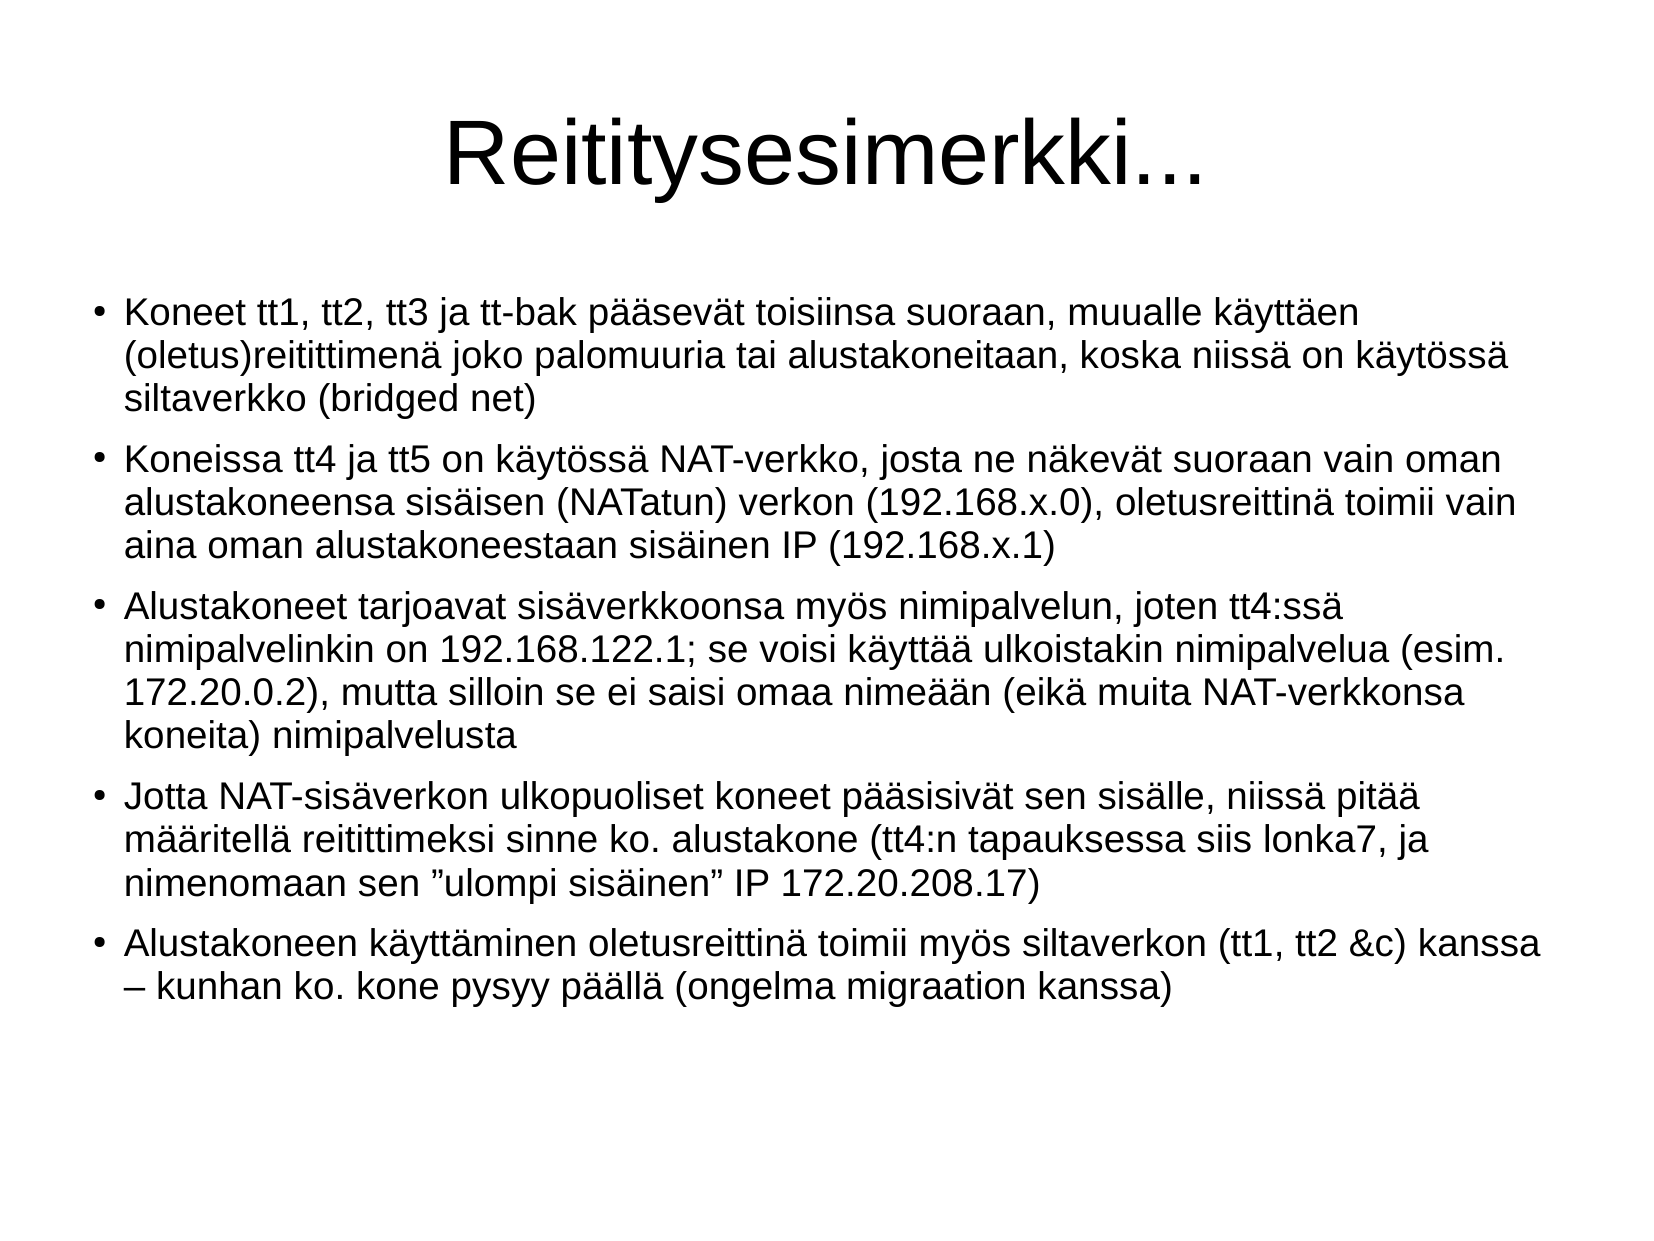

# Reititysesimerkki...
Koneet tt1, tt2, tt3 ja tt-bak pääsevät toisiinsa suoraan, muualle käyttäen (oletus)reitittimenä joko palomuuria tai alustakoneitaan, koska niissä on käytössä siltaverkko (bridged net)
Koneissa tt4 ja tt5 on käytössä NAT-verkko, josta ne näkevät suoraan vain oman alustakoneensa sisäisen (NATatun) verkon (192.168.x.0), oletusreittinä toimii vain aina oman alustakoneestaan sisäinen IP (192.168.x.1)
Alustakoneet tarjoavat sisäverkkoonsa myös nimipalvelun, joten tt4:ssä nimipalvelinkin on 192.168.122.1; se voisi käyttää ulkoistakin nimipalvelua (esim. 172.20.0.2), mutta silloin se ei saisi omaa nimeään (eikä muita NAT-verkkonsa koneita) nimipalvelusta
Jotta NAT-sisäverkon ulkopuoliset koneet pääsisivät sen sisälle, niissä pitää määritellä reitittimeksi sinne ko. alustakone (tt4:n tapauksessa siis lonka7, ja nimenomaan sen ”ulompi sisäinen” IP 172.20.208.17)
Alustakoneen käyttäminen oletusreittinä toimii myös siltaverkon (tt1, tt2 &c) kanssa – kunhan ko. kone pysyy päällä (ongelma migraation kanssa)